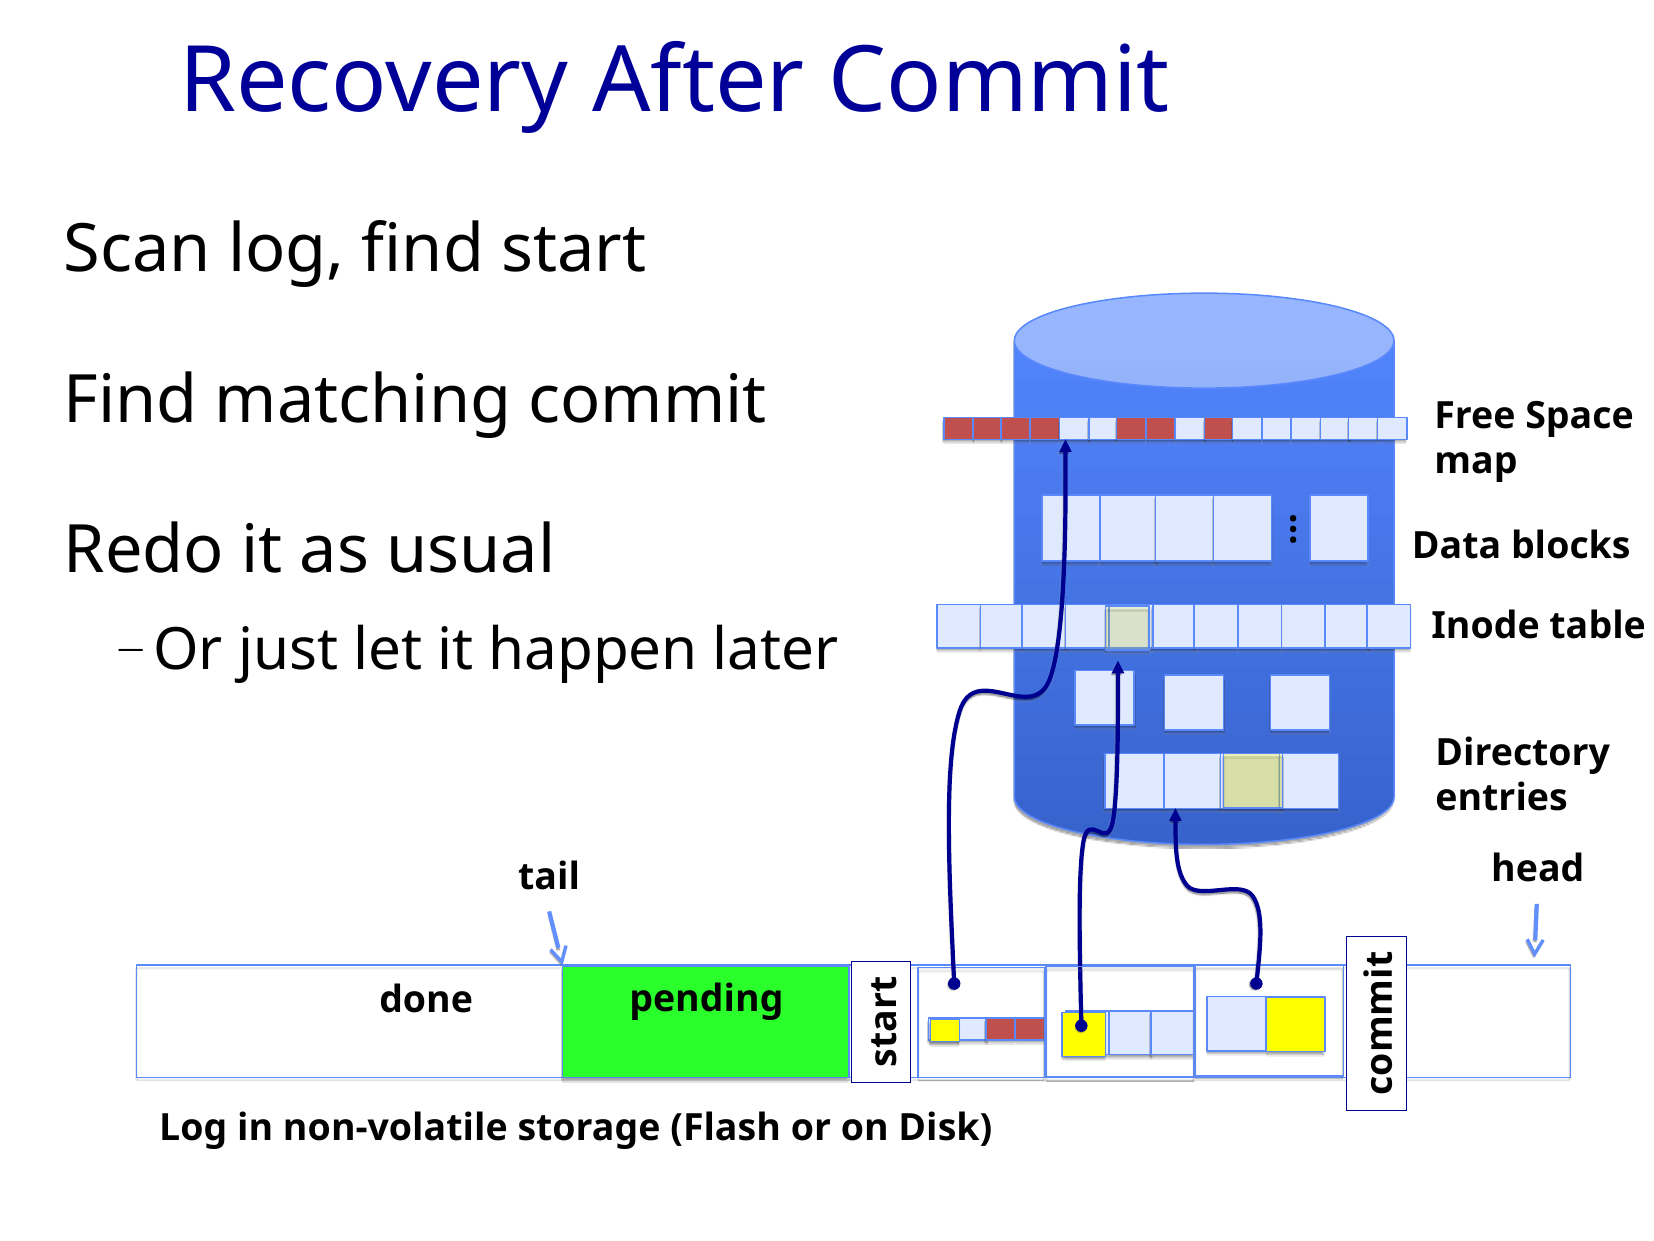

# Recovery After Commit
Scan log, find start
Find matching commit
Redo it as usual
Or just let it happen later
Free Space map
…
Data blocks
Inode table
Directory
entries
head
tail
pending
done
start
commit
Log in non-volatile storage (Flash or on Disk)